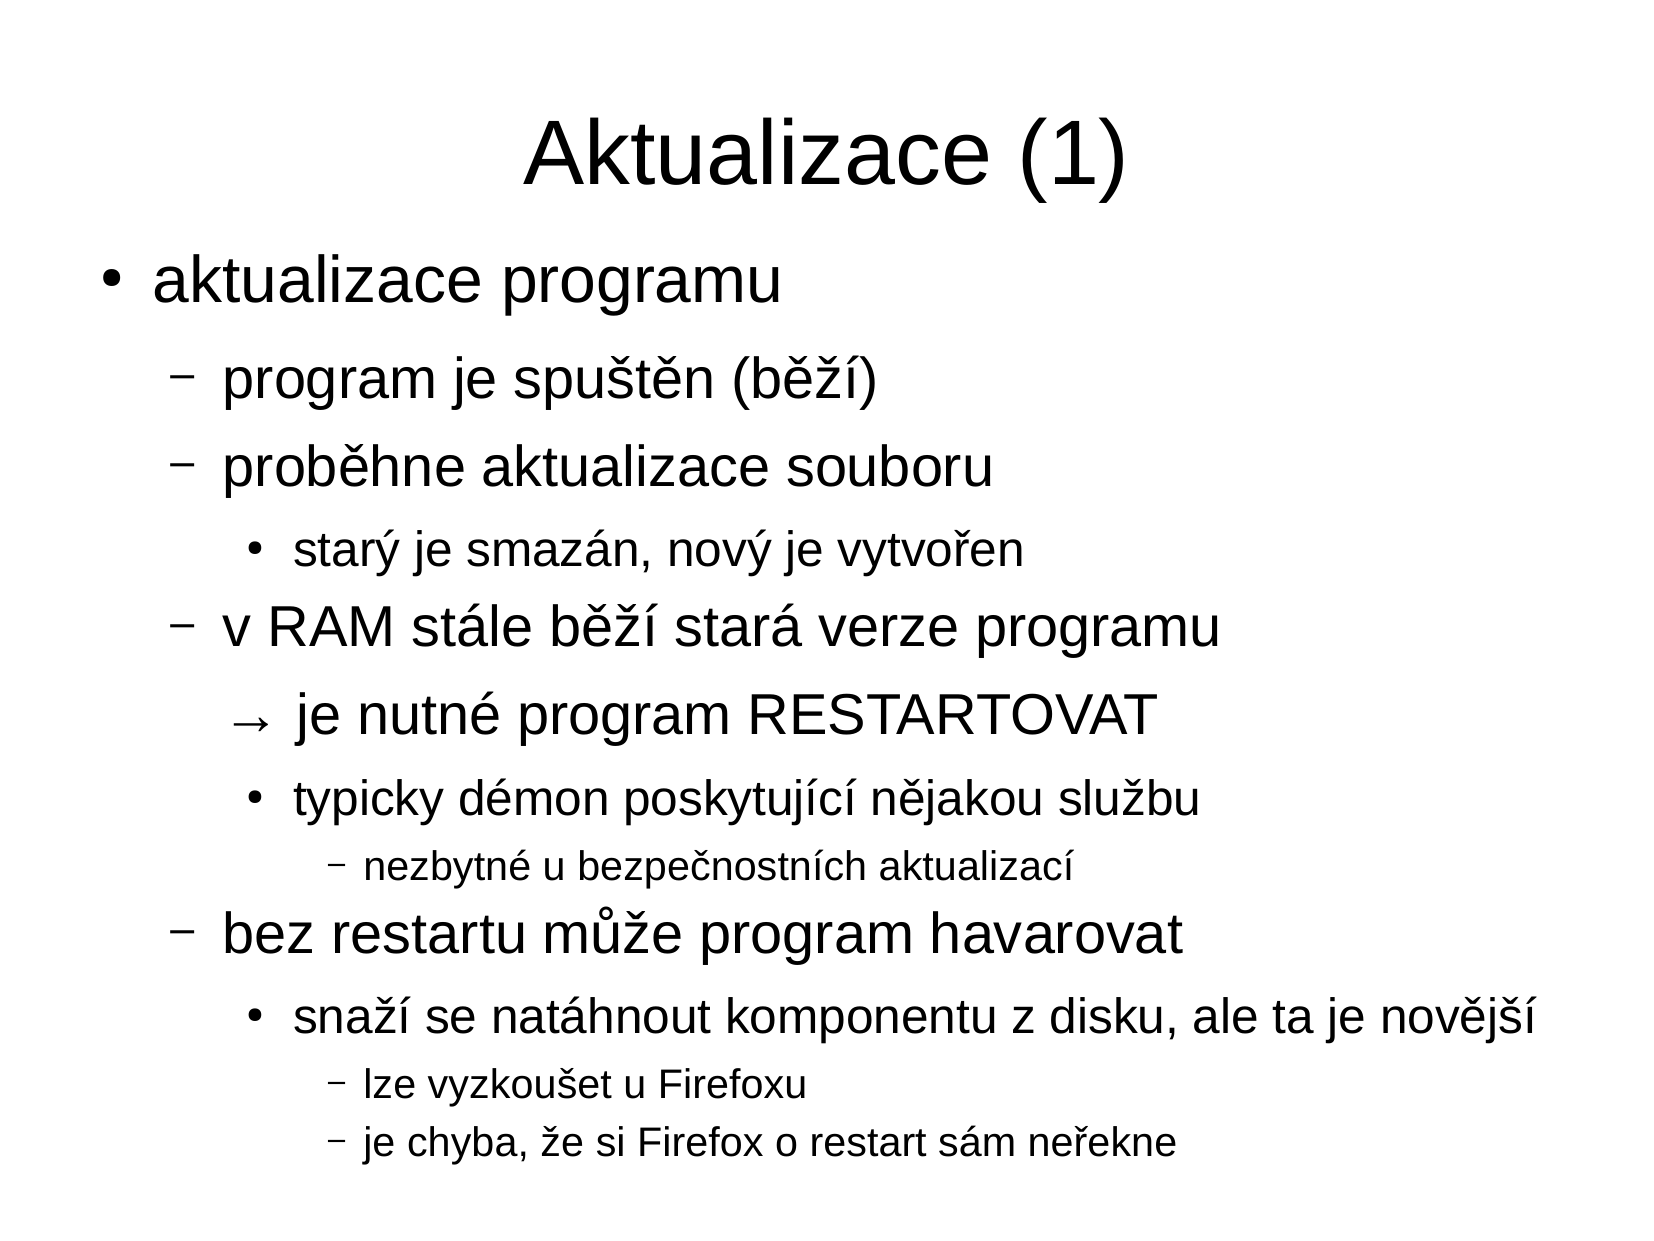

# Aktualizace (1)
aktualizace programu
program je spuštěn (běží)
proběhne aktualizace souboru
starý je smazán, nový je vytvořen
v RAM stále běží stará verze programu
→ je nutné program RESTARTOVAT
typicky démon poskytující nějakou službu
nezbytné u bezpečnostních aktualizací
bez restartu může program havarovat
snaží se natáhnout komponentu z disku, ale ta je novější
lze vyzkoušet u Firefoxu
je chyba, že si Firefox o restart sám neřekne